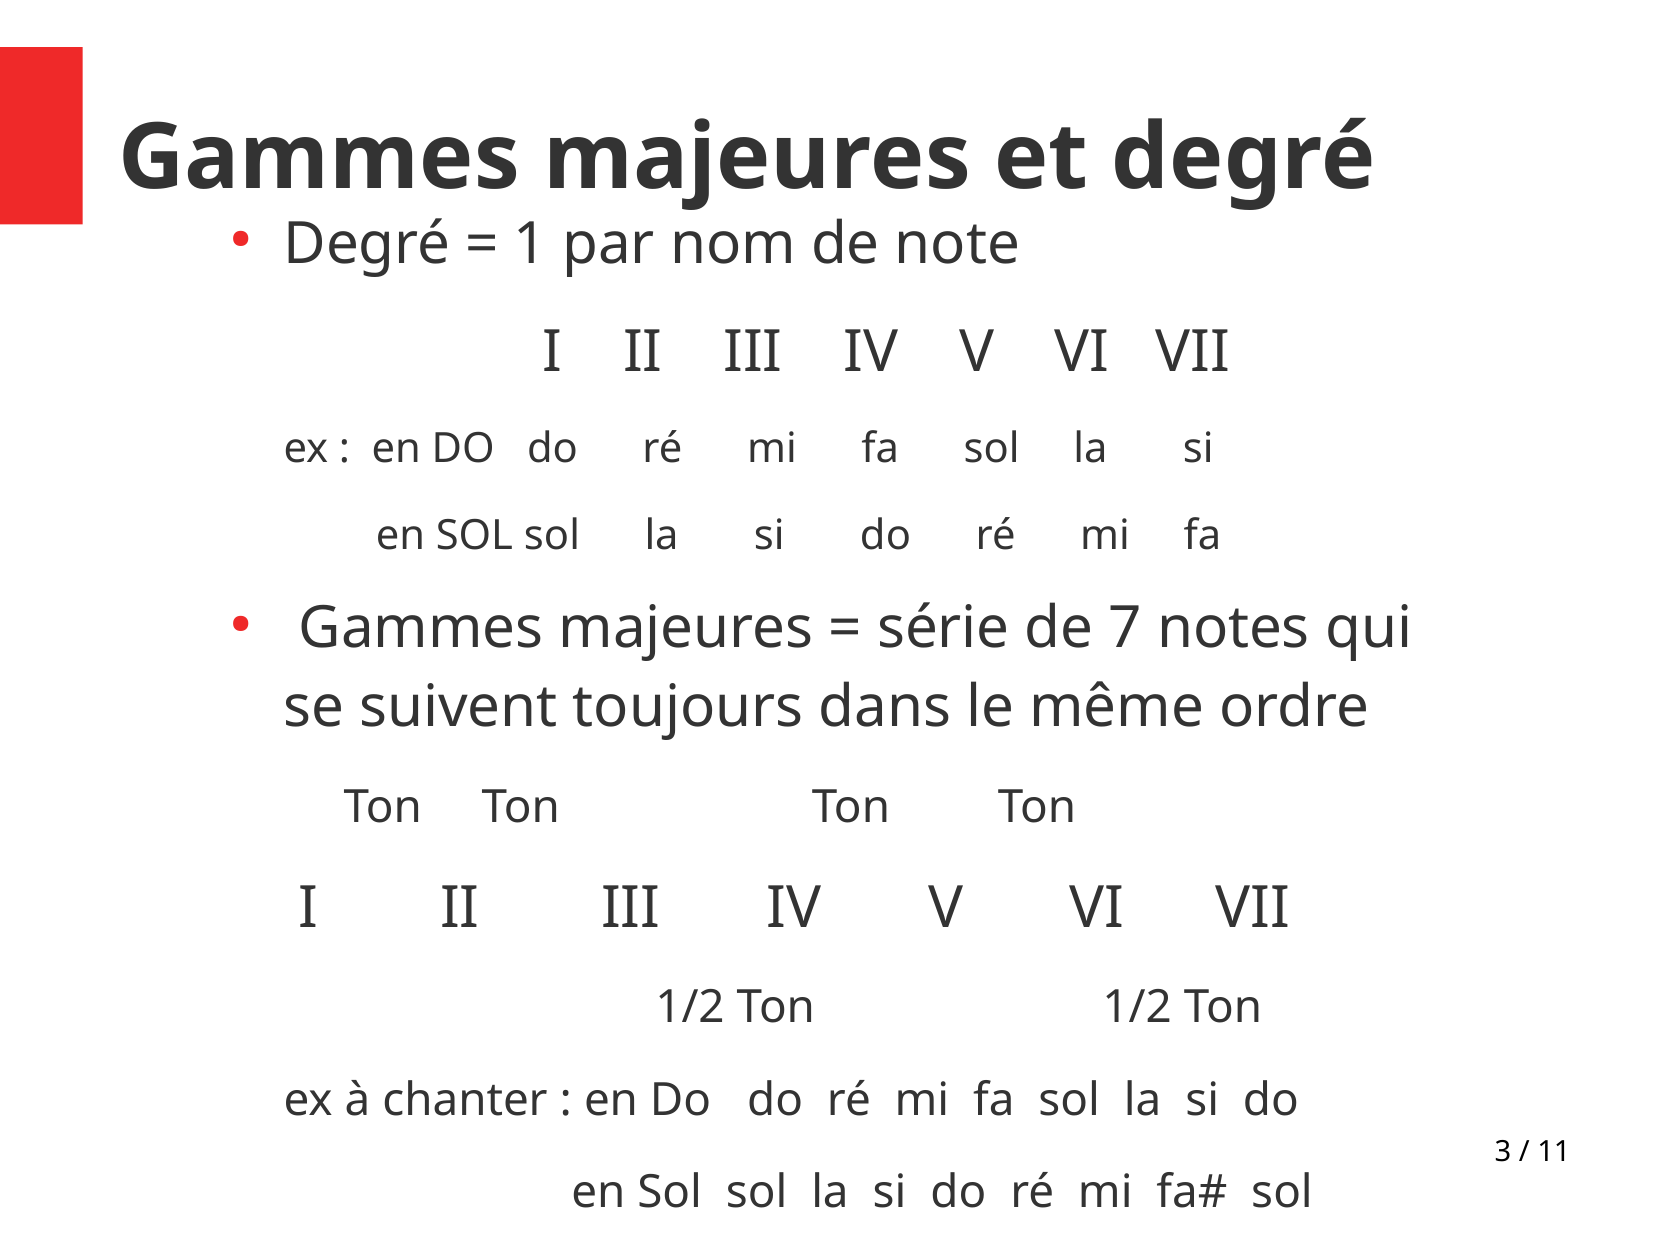

# Gammes majeures et degré
Degré = 1 par nom de note
 I II III IV V VI VII
ex : en DO do ré mi fa sol la si
 en SOL sol la si do ré mi fa
 Gammes majeures = série de 7 notes qui se suivent toujours dans le même ordre
 Ton Ton Ton Ton
 I II III IV V VI VII
 1/2 Ton 1/2 Ton
ex à chanter : en Do do ré mi fa sol la si do
 en Sol sol la si do ré mi fa# sol
3